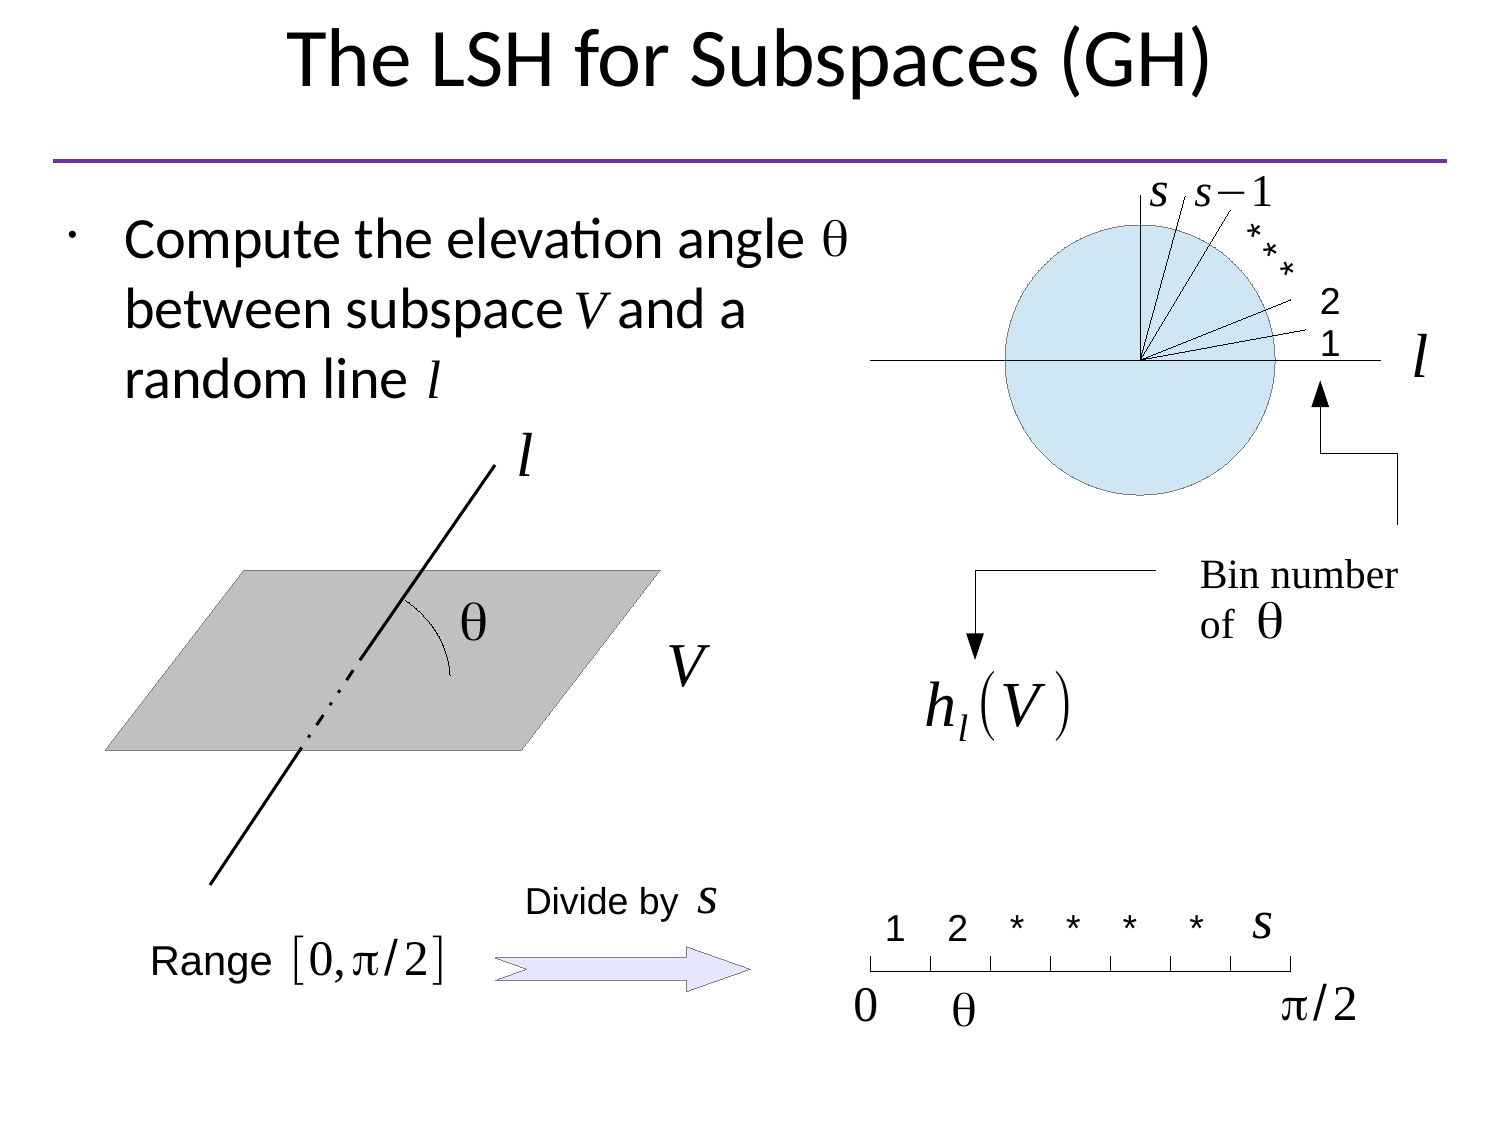

# The LSH for Subspaces (GH)
Compute the elevation angle between subspace and a random line
* * *
2
1
Bin number of
Divide by
1 2 * * * *
Range